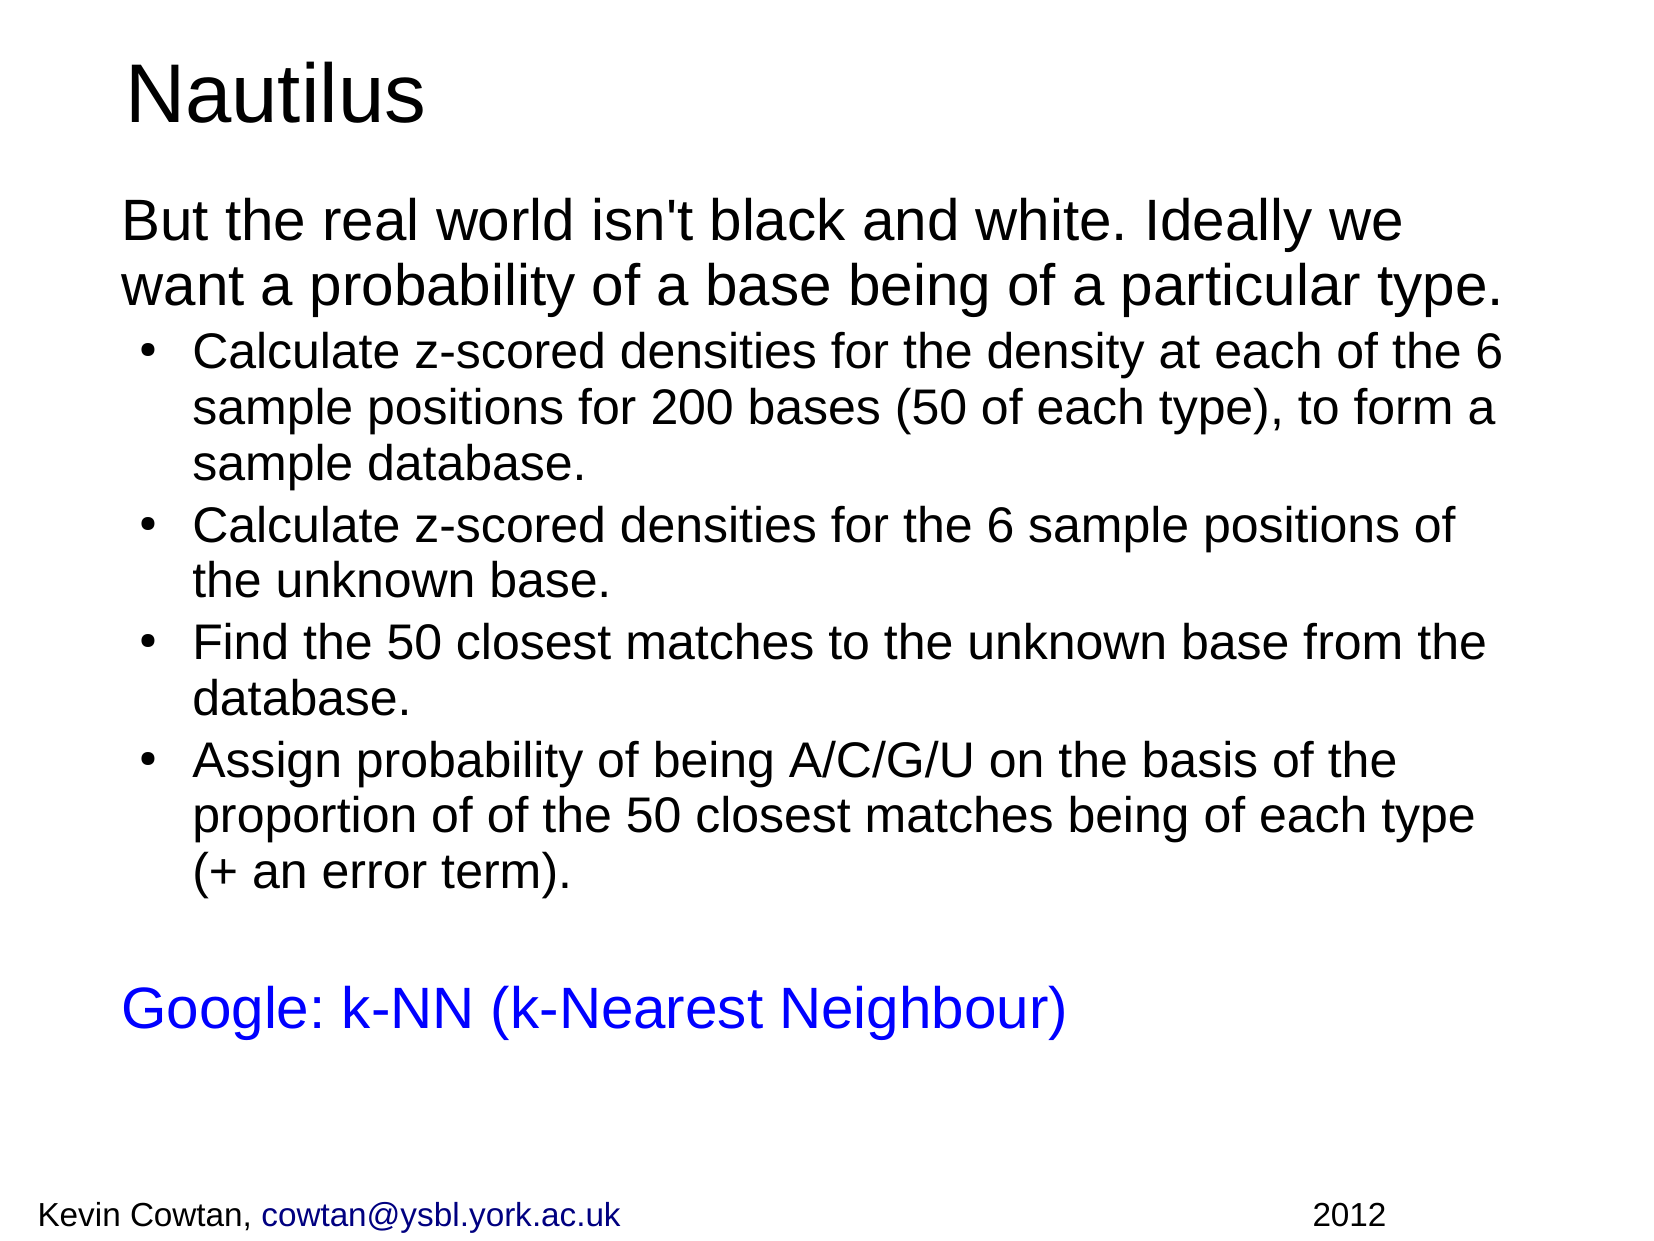

# Nautilus
But the real world isn't black and white. Ideally we want a probability of a base being of a particular type.
Calculate z-scored densities for the density at each of the 6 sample positions for 200 bases (50 of each type), to form a sample database.
Calculate z-scored densities for the 6 sample positions of the unknown base.
Find the 50 closest matches to the unknown base from the database.
Assign probability of being A/C/G/U on the basis of the proportion of of the 50 closest matches being of each type (+ an error term).
Google: k-NN (k-Nearest Neighbour)